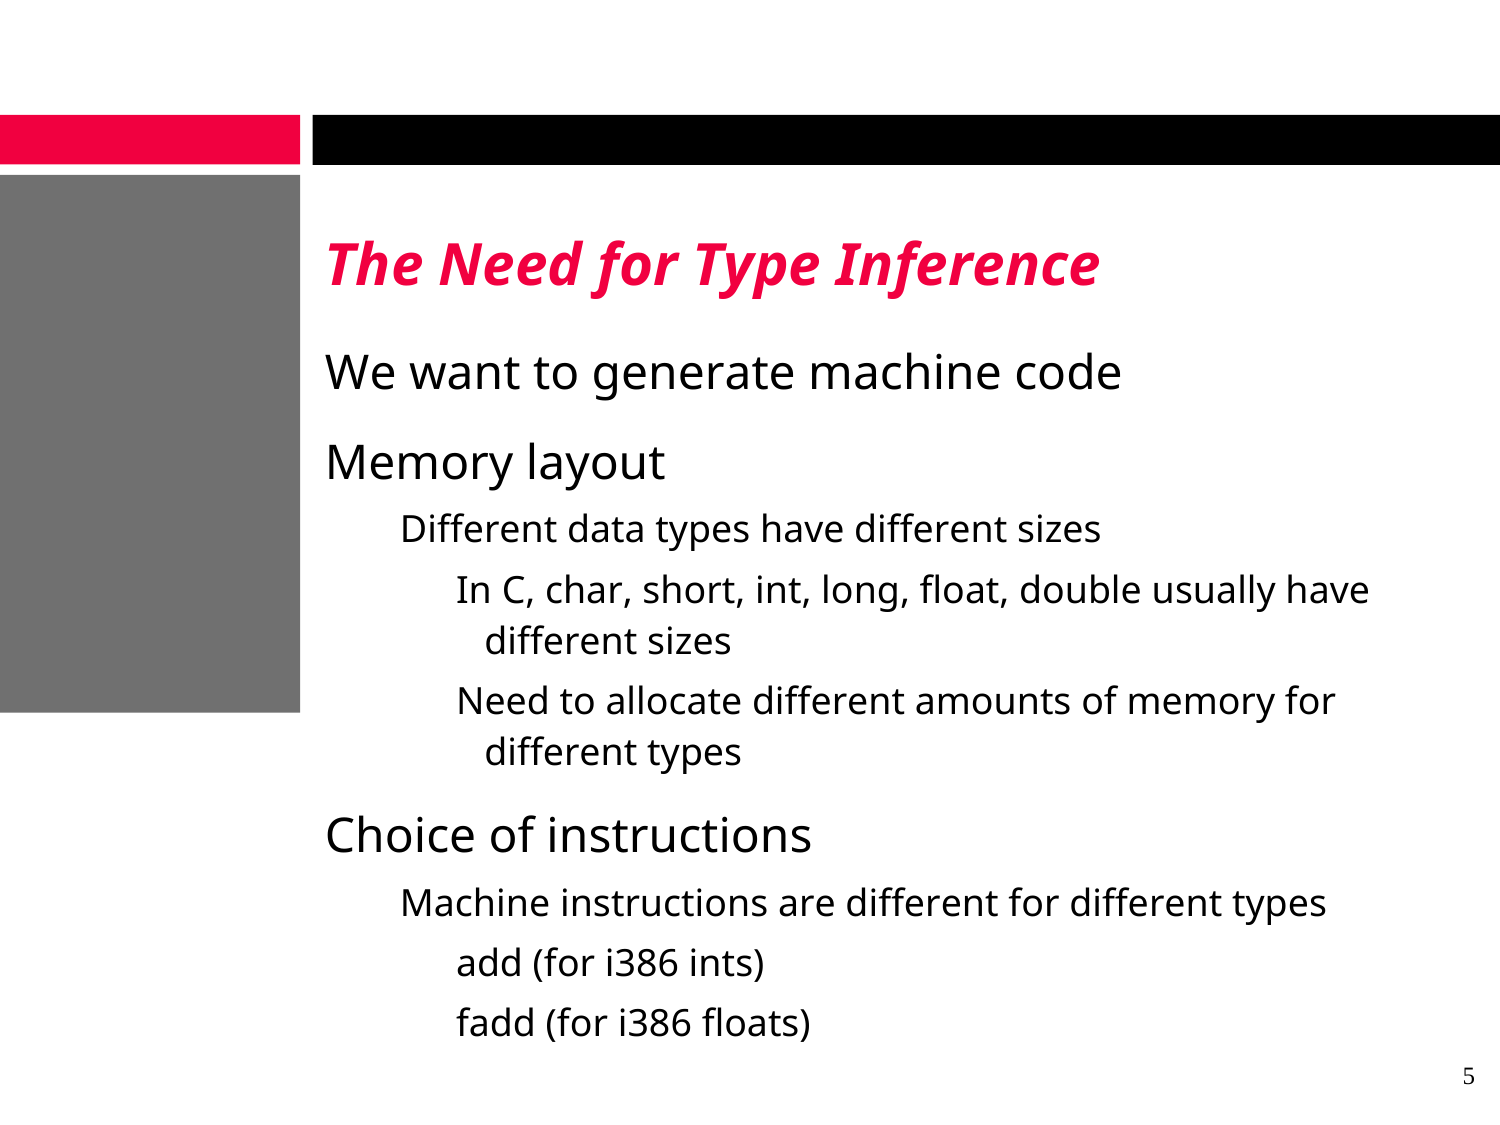

# The Need for Type Inference
We want to generate machine code
Memory layout
Different data types have different sizes
In C, char, short, int, long, float, double usually have different sizes
Need to allocate different amounts of memory for different types
Choice of instructions
Machine instructions are different for different types
add (for i386 ints)
fadd (for i386 floats)
5